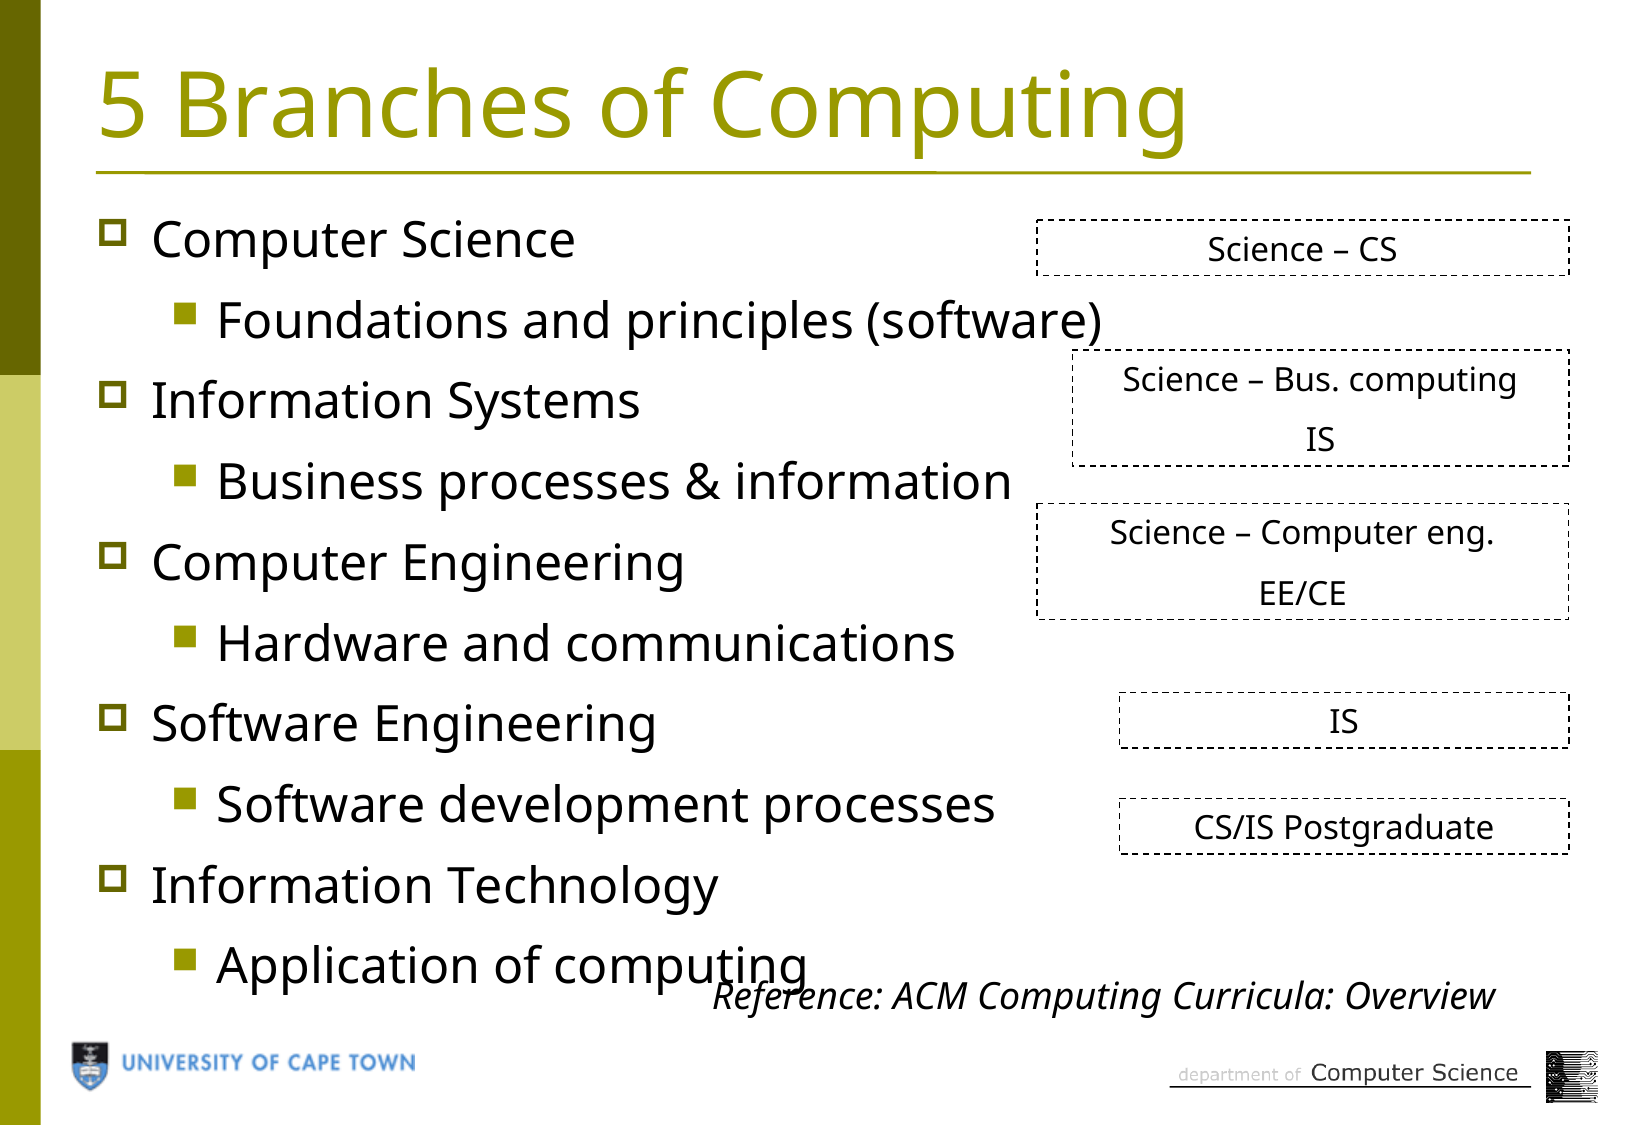

# 5 Branches of Computing
Computer Science
Foundations and principles (software)
Information Systems
Business processes & information
Computer Engineering
Hardware and communications
Software Engineering
Software development processes
Information Technology
Application of computing
Science – CS
Science – Bus. computing
IS
Science – Computer eng.
EE/CE
IS
CS/IS Postgraduate
Reference: ACM Computing Curricula: Overview